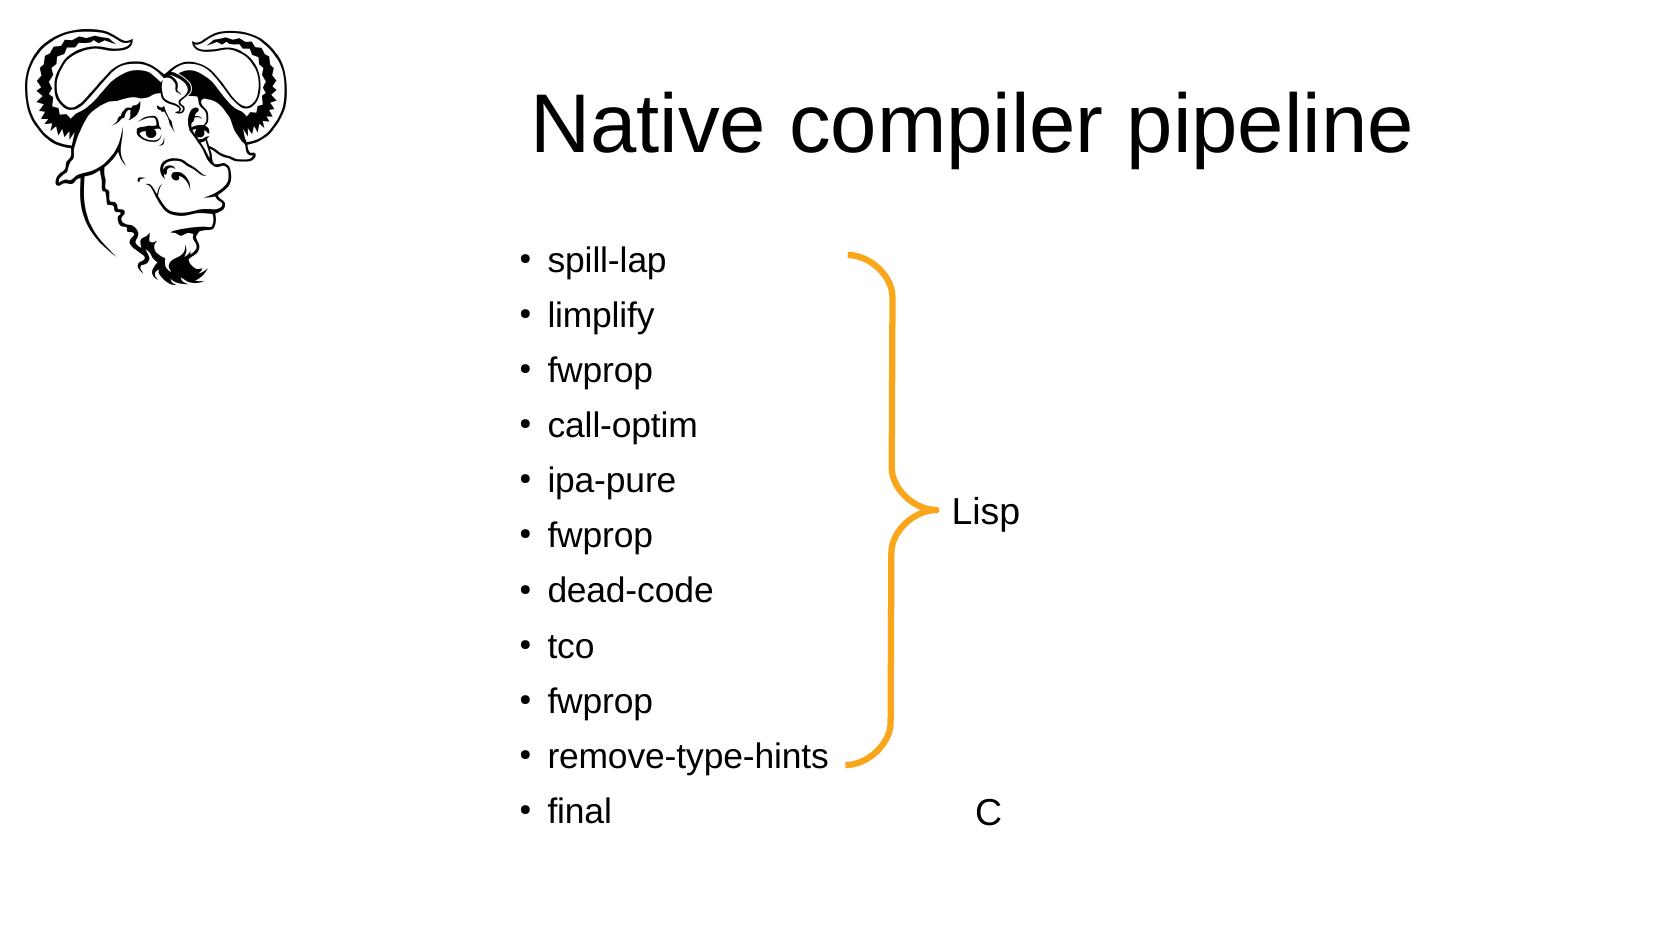

# Native compiler pipeline
spill-lap
limplify
fwprop
call-optim
ipa-pure
fwprop
dead-code
tco
fwprop
remove-type-hints
final
Lisp
C